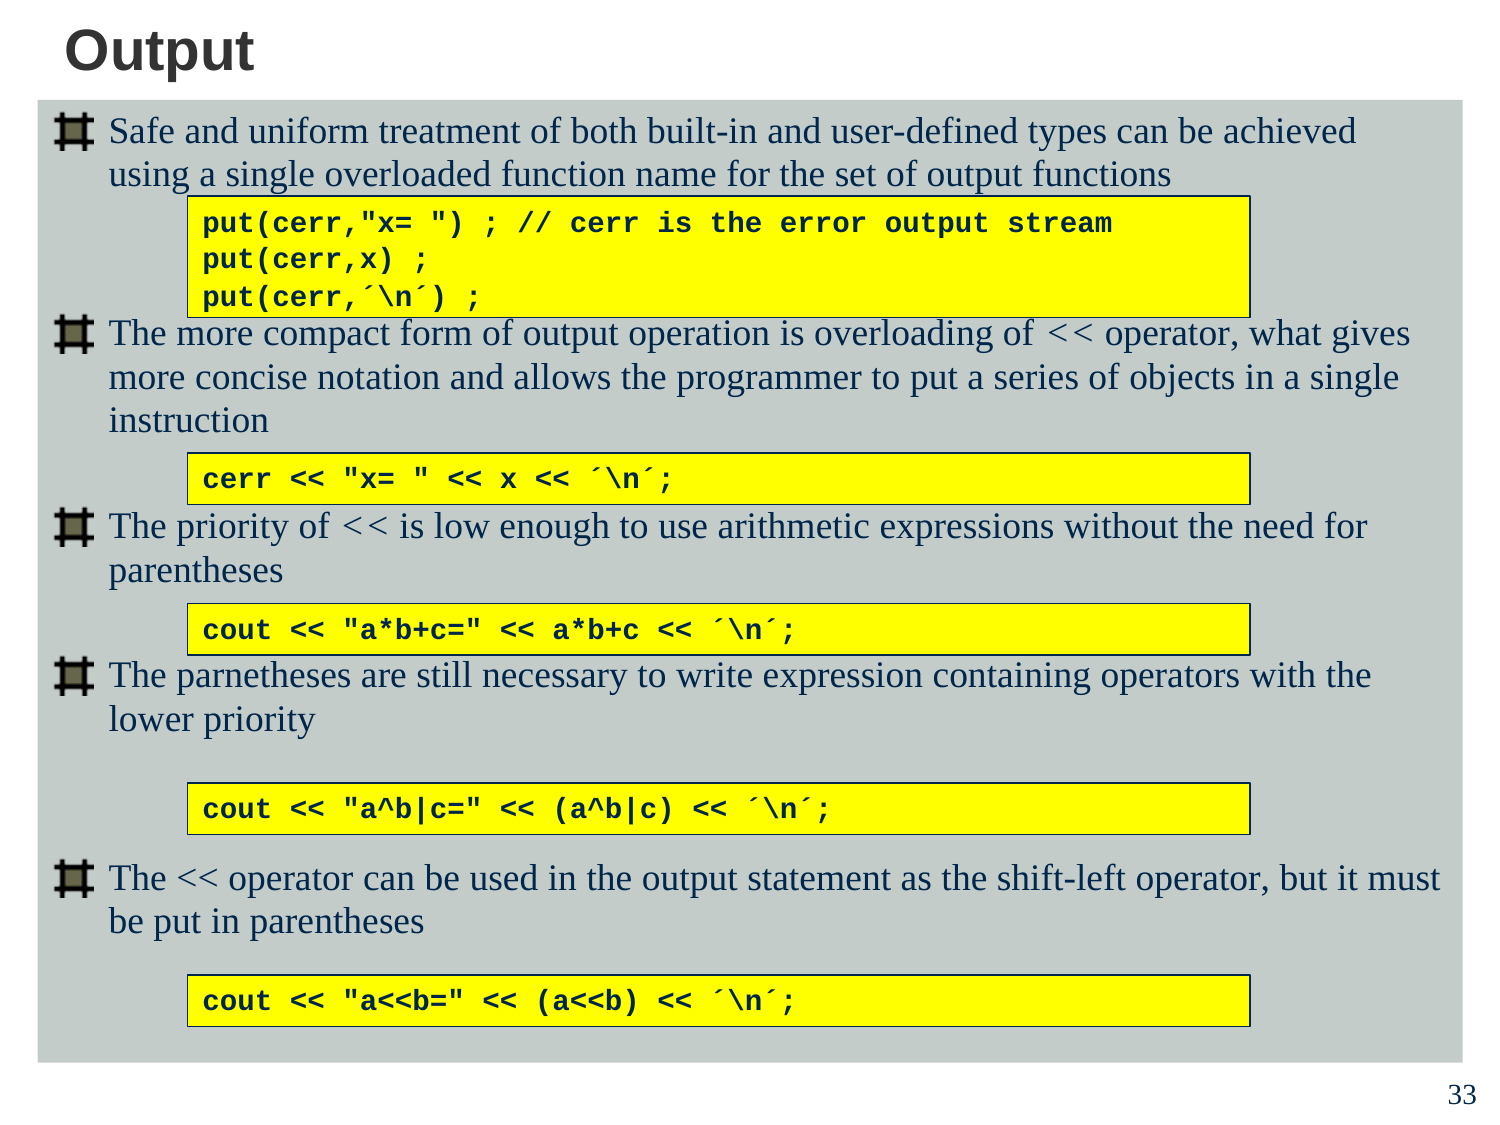

# Output
Safe and uniform treatment of both built-in and user-defined types can be achieved using a single overloaded function name for the set of output functions
The more compact form of output operation is overloading of << operator, what gives more concise notation and allows the programmer to put a series of objects in a single instruction
The priority of << is low enough to use arithmetic expressions without the need for parentheses
The parnetheses are still necessary to write expression containing operators with the lower priority
The << operator can be used in the output statement as the shift-left operator, but it must be put in parentheses
put(cerr,"x= ") ; // cerr is the error output stream
put(cerr,x) ;
put(cerr,´\n´) ;
cerr << "x= " << x << ´\n´;
cout << "a*b+c=" << a*b+c << ´\n´;
cout << "a^b|c=" << (a^b|c) << ´\n´;
cout << "a<<b=" << (a<<b) << ´\n´;